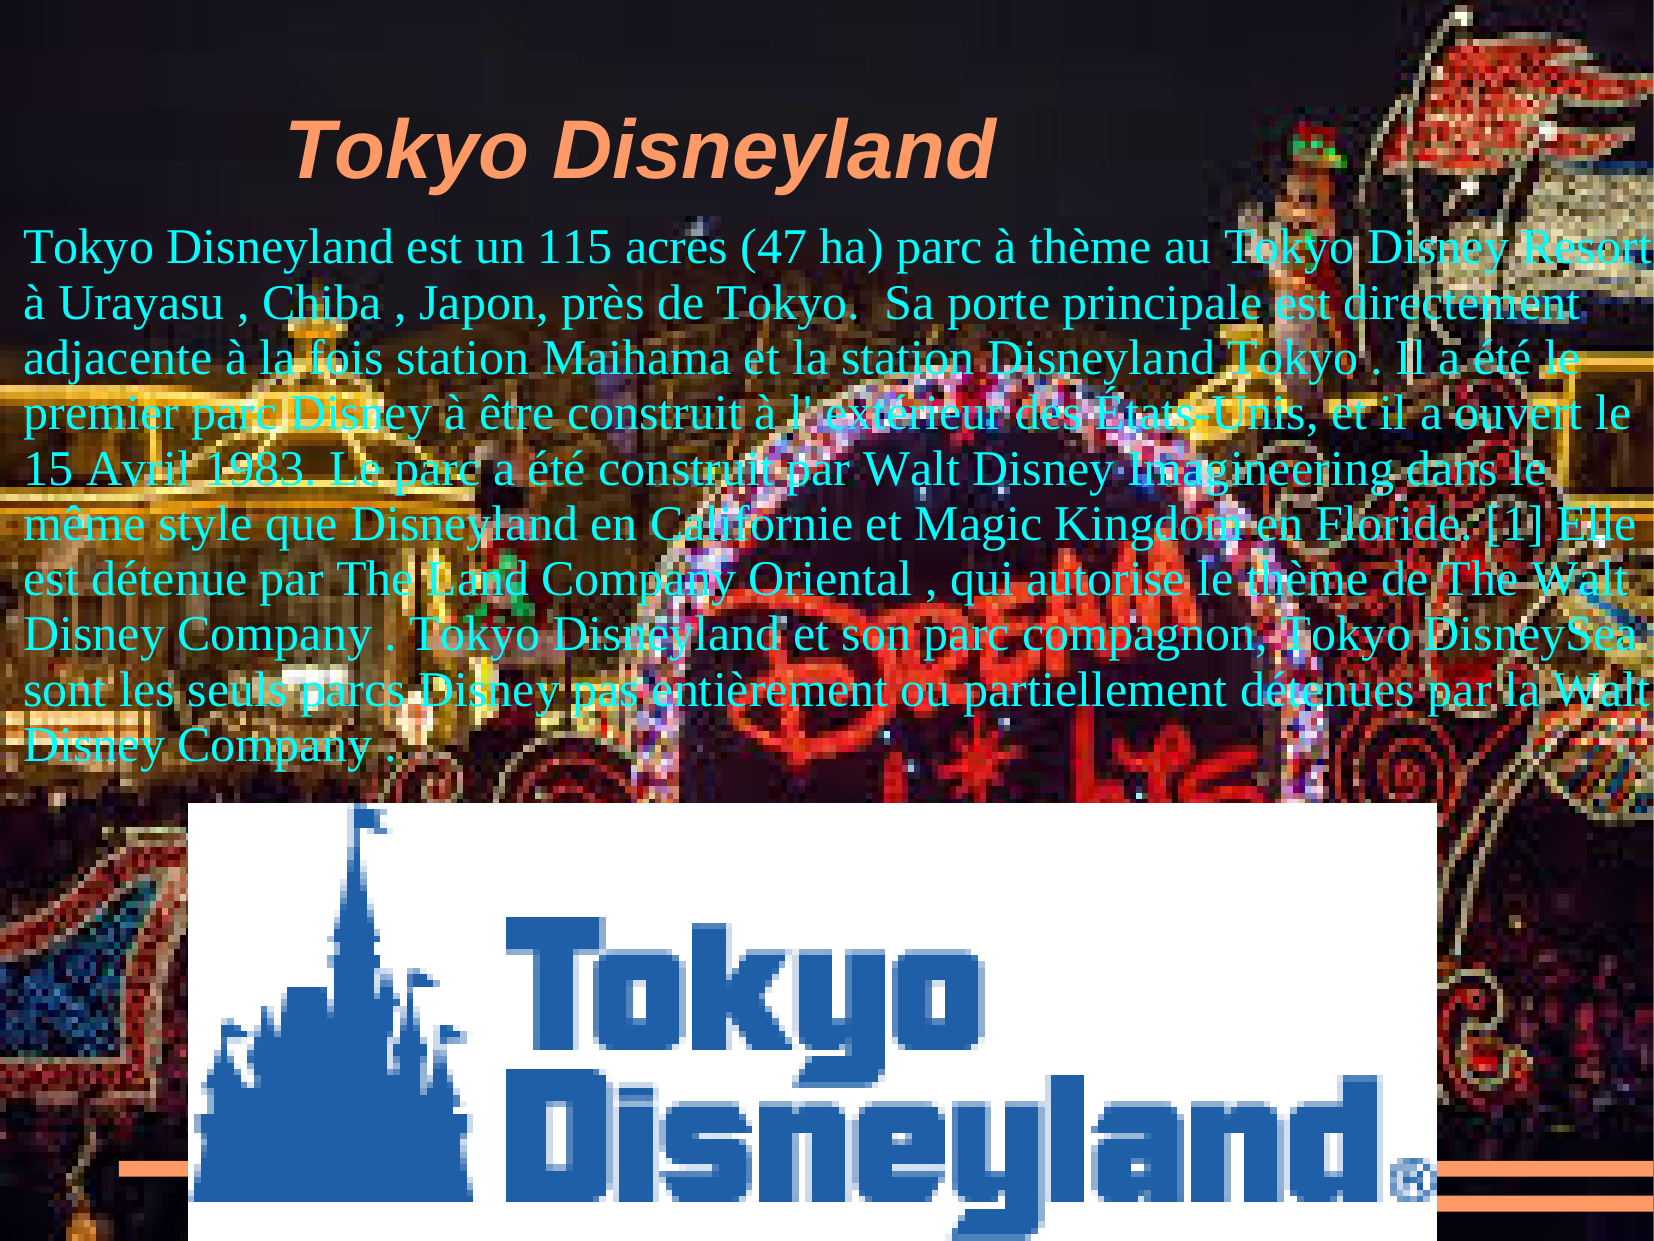

# Tokyo Disneyland
Tokyo Disneyland est un 115 acres (47 ha) parc à thème au Tokyo Disney Resort à Urayasu , Chiba , Japon, près de Tokyo. Sa porte principale est directement adjacente à la fois station Maihama et la station Disneyland Tokyo . Il a été le premier parc Disney à être construit à l' extérieur des États-Unis, et il a ouvert le 15 Avril 1983. Le parc a été construit par Walt Disney Imagineering dans le même style que Disneyland en Californie et Magic Kingdom en Floride. [1] Elle est détenue par The Land Company Oriental , qui autorise le thème de The Walt Disney Company . Tokyo Disneyland et son parc compagnon, Tokyo DisneySea , sont les seuls parcs Disney pas entièrement ou partiellement détenues par la Walt Disney Company .